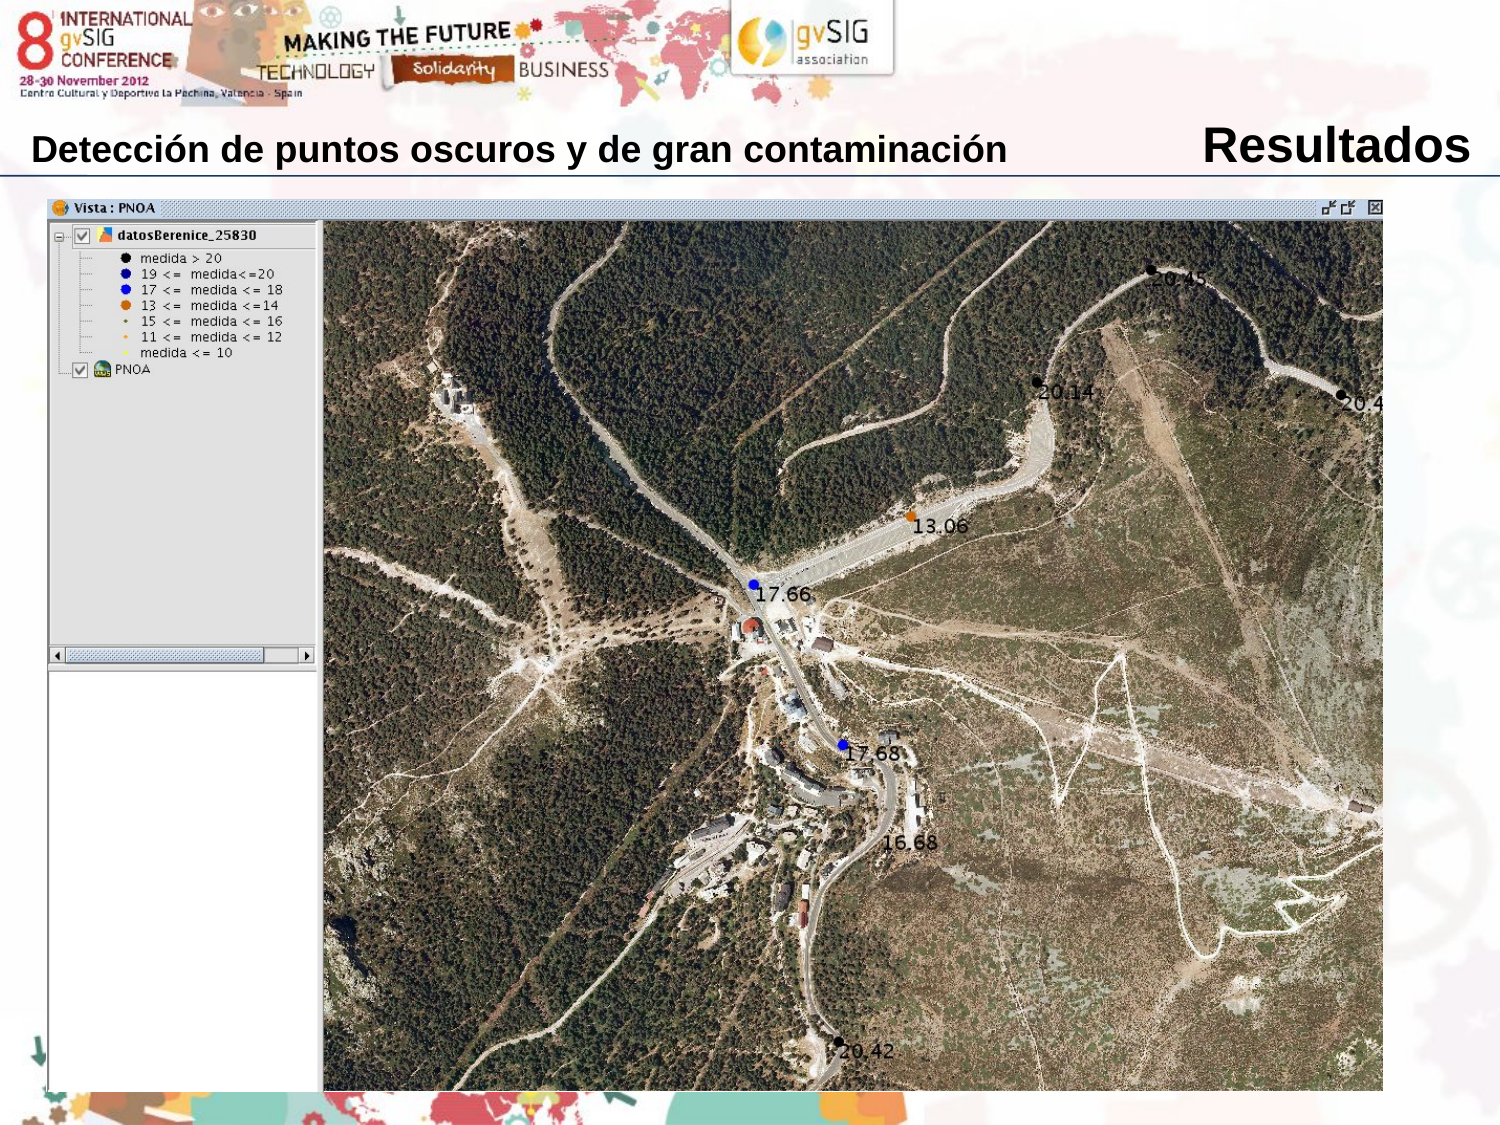

Resultados
Detección de puntos oscuros y de gran contaminación